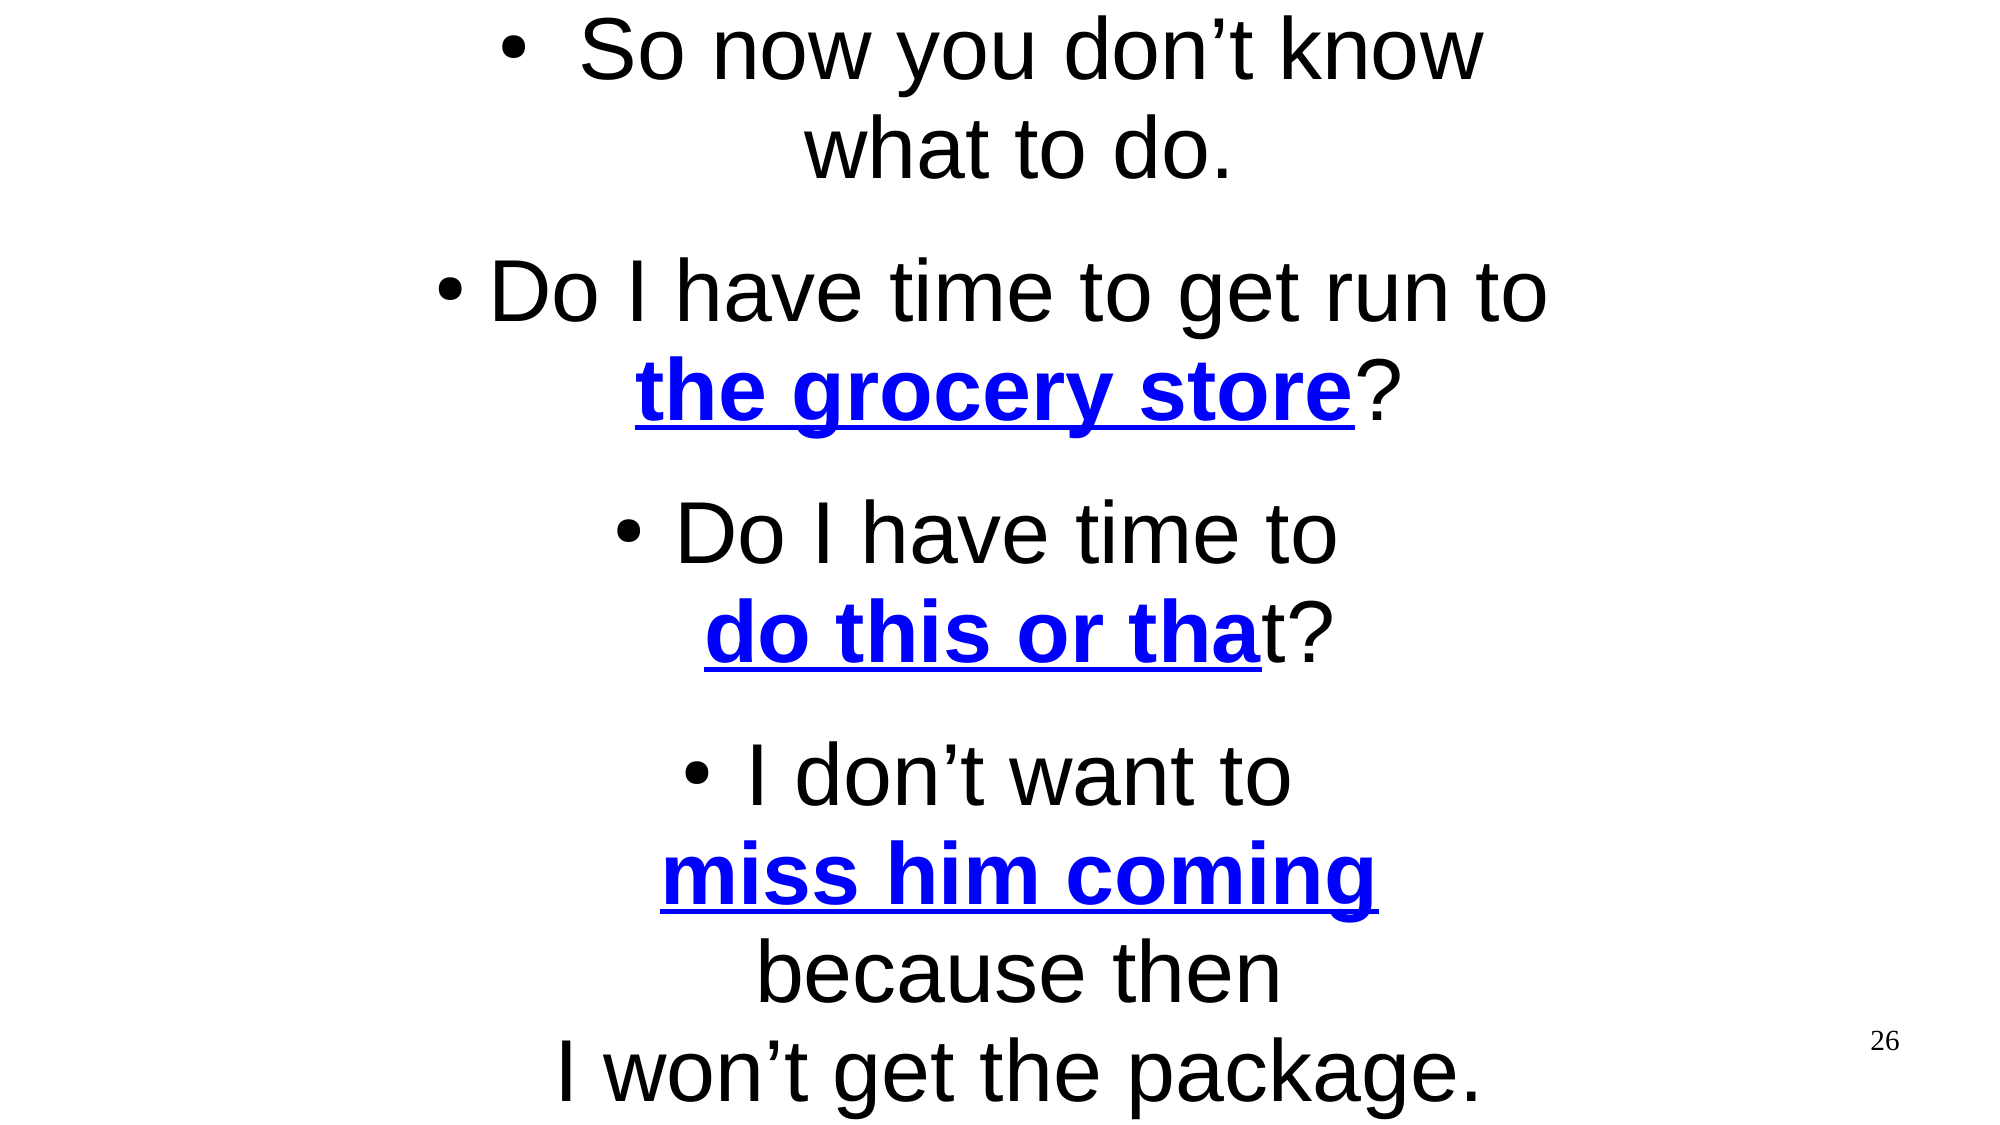

# So now you don’t know what to do.
Do I have time to get run to
the grocery store?
Do I have time to
do this or that?
I don’t want to
miss him coming
because then
I won’t get the package.
26